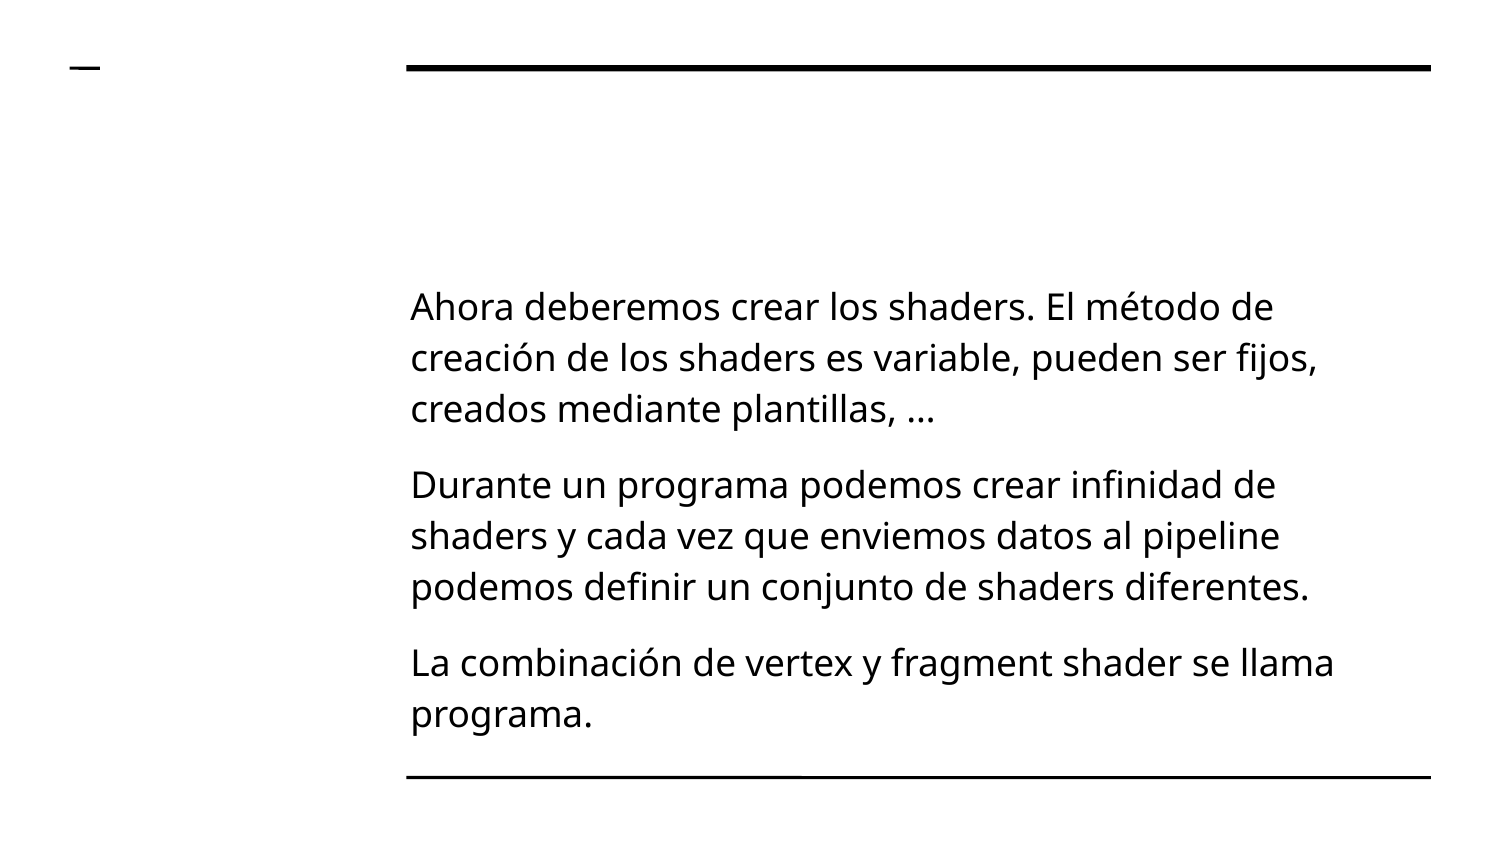

#
Ahora deberemos crear los shaders. El método de creación de los shaders es variable, pueden ser fijos, creados mediante plantillas, …
Durante un programa podemos crear infinidad de shaders y cada vez que enviemos datos al pipeline podemos definir un conjunto de shaders diferentes.
La combinación de vertex y fragment shader se llama programa.